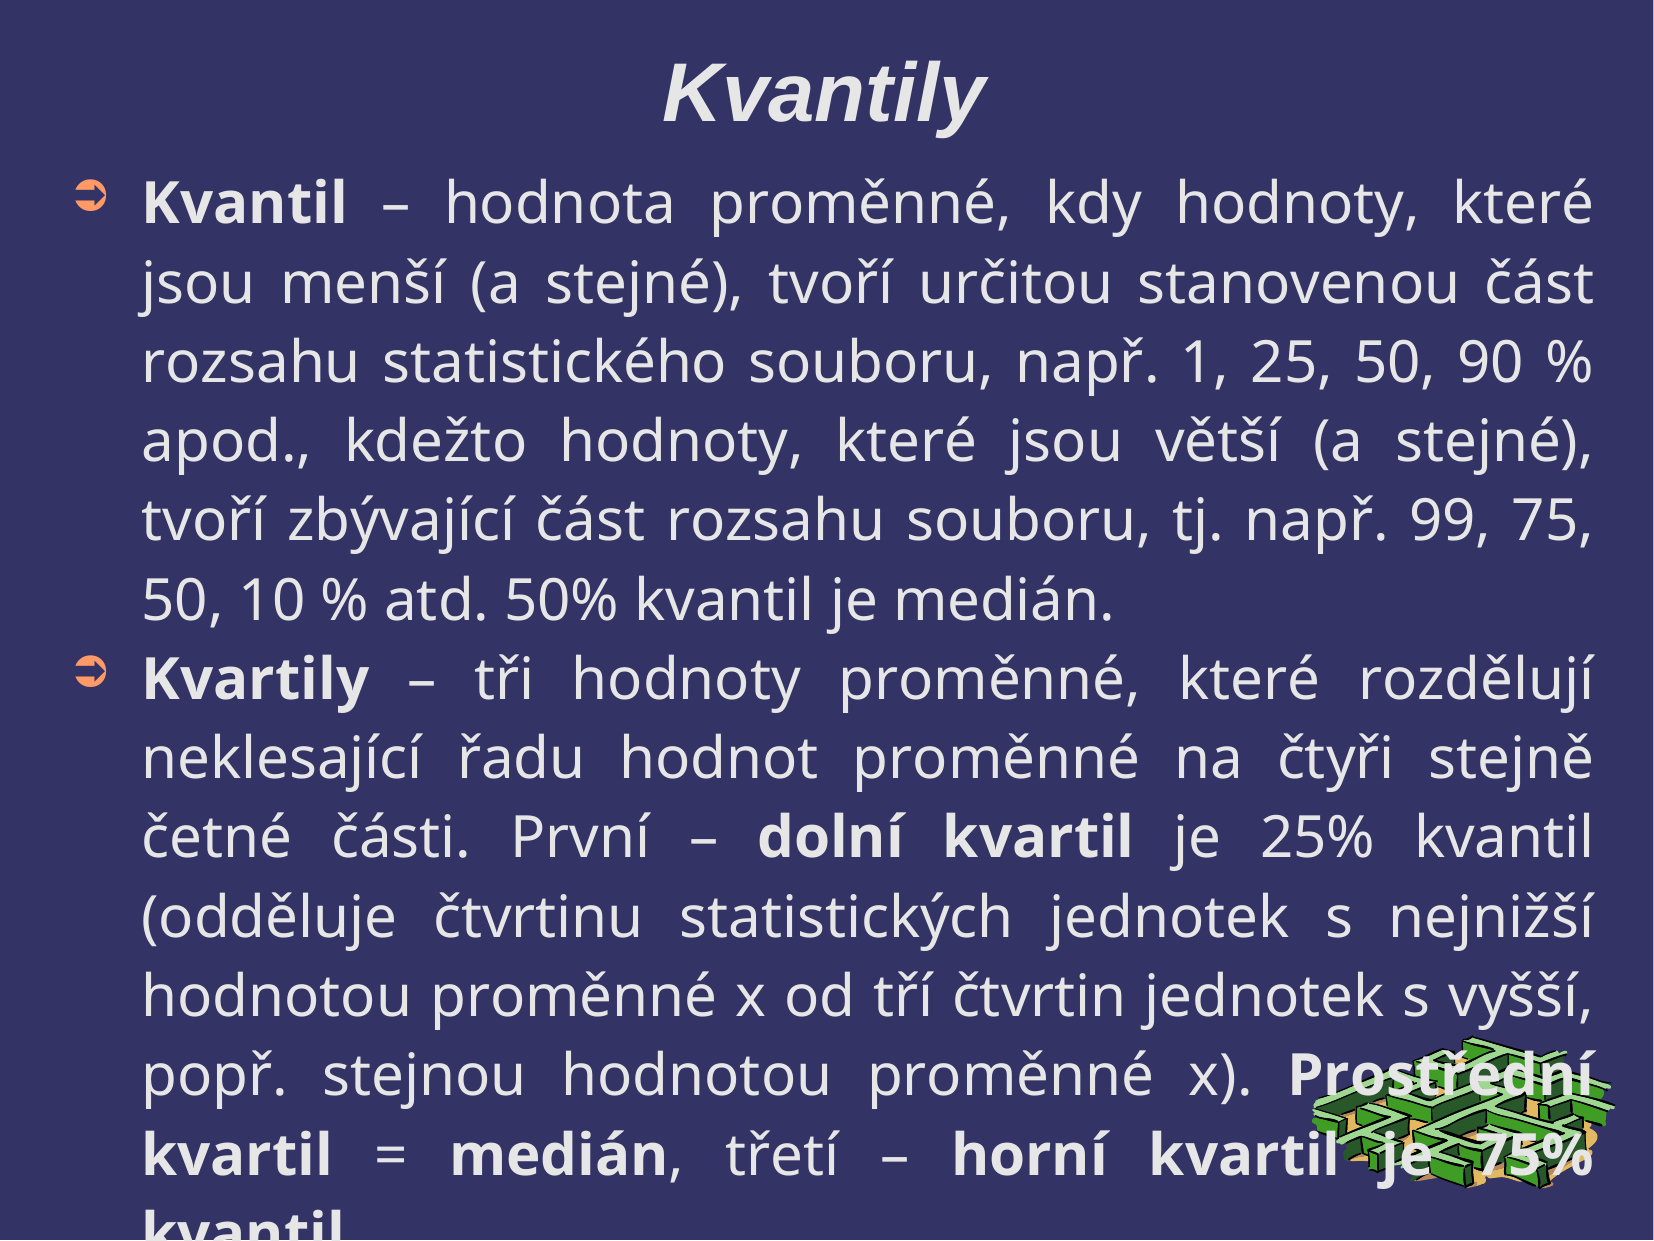

# Kvantily
Kvantil – hodnota proměnné, kdy hodnoty, které jsou menší (a stejné), tvoří určitou stanovenou část rozsahu statistického souboru, např. 1, 25, 50, 90 % apod., kdežto hodnoty, které jsou větší (a stejné), tvoří zbývající část rozsahu souboru, tj. např. 99, 75, 50, 10 % atd. 50% kvantil je medián.
Kvartily – tři hodnoty proměnné, které rozdělují neklesající řadu hodnot proměnné na čtyři stejně četné části. První – dolní kvartil je 25% kvantil (odděluje čtvrtinu statistických jednotek s nejnižší hodnotou proměnné x od tří čtvrtin jednotek s vyšší, popř. stejnou hodnotou proměnné x). Prostřední kvartil = medián, třetí – horní kvartil je 75% kvantil.